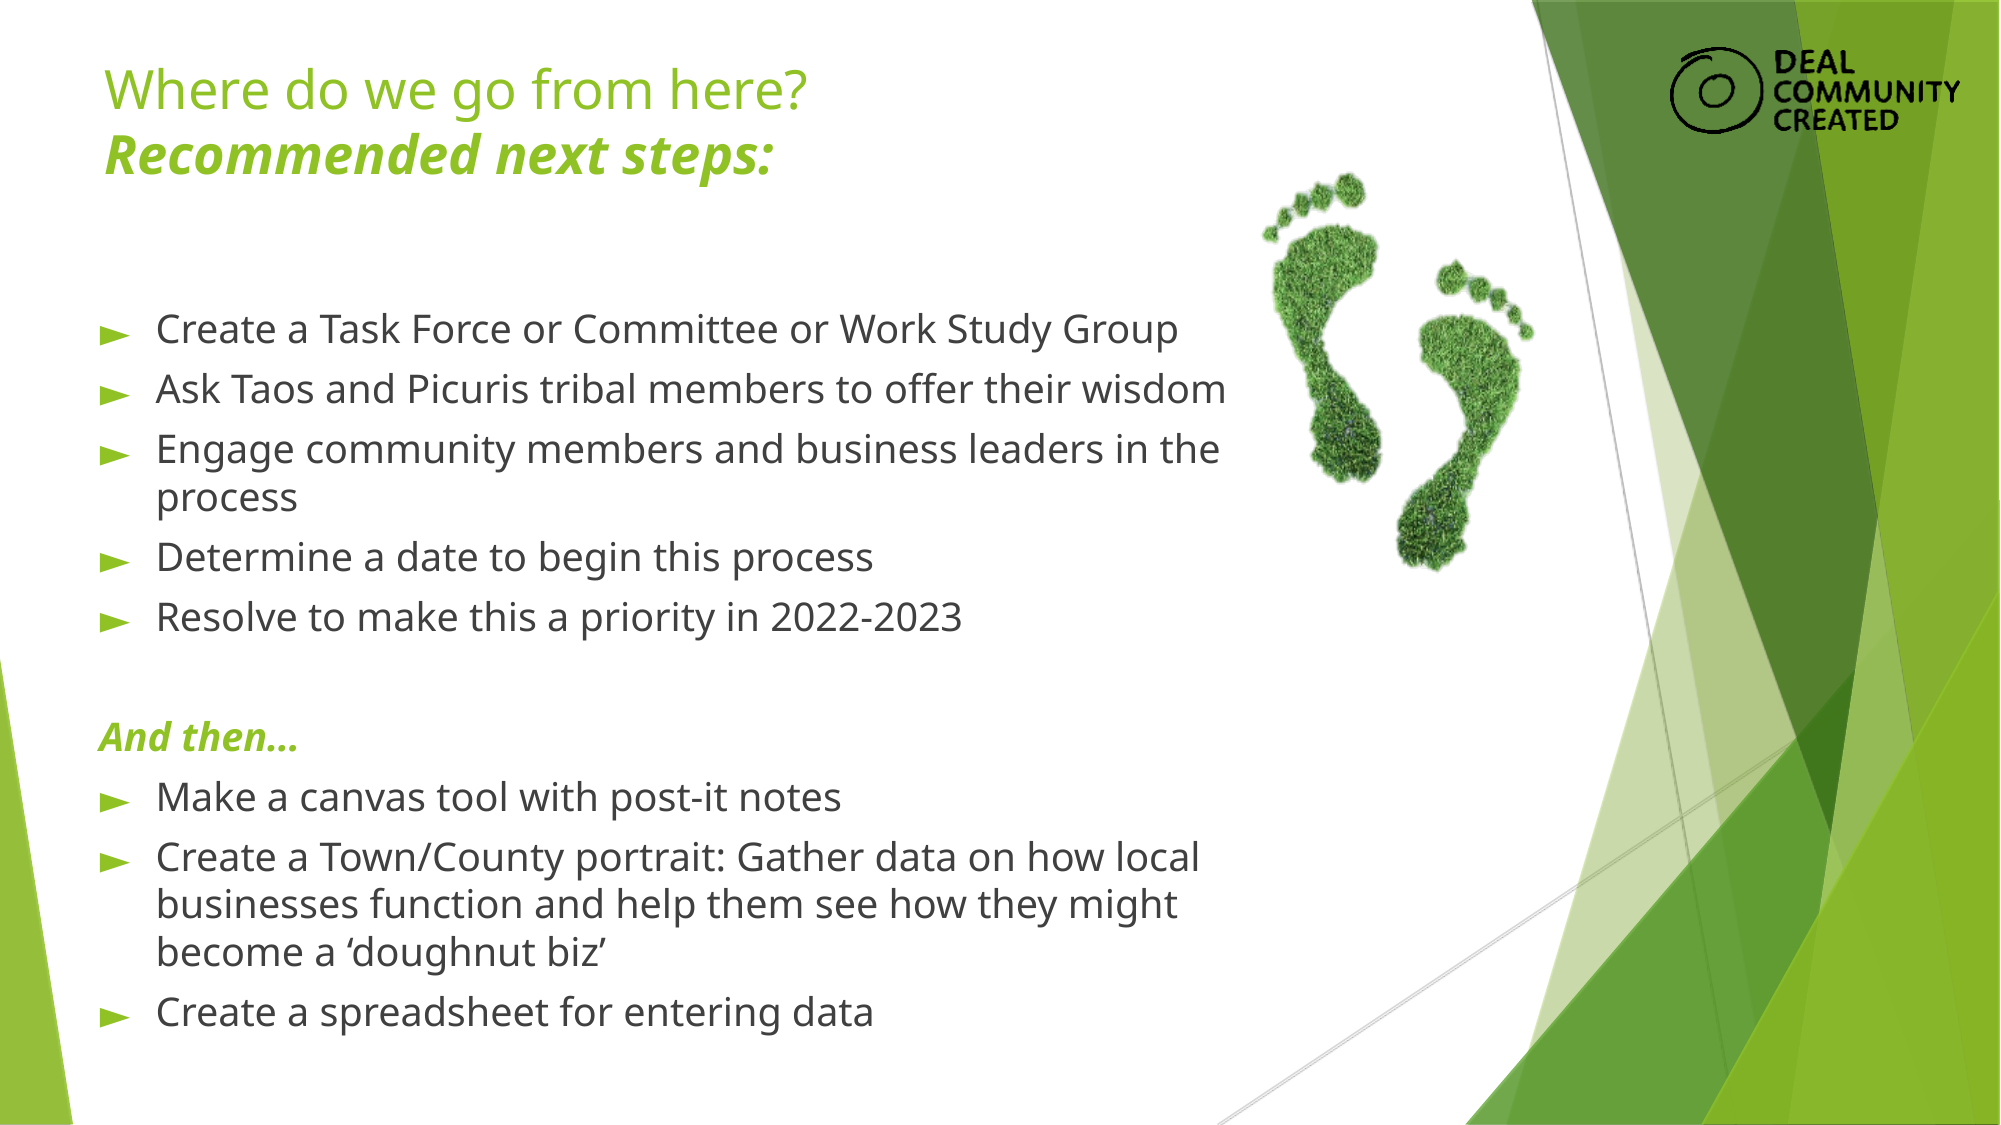

Where do we go from here?
Recommended next steps:
Create a Task Force or Committee or Work Study Group
Ask Taos and Picuris tribal members to offer their wisdom
Engage community members and business leaders in the process
Determine a date to begin this process
Resolve to make this a priority in 2022-2023
And then…
Make a canvas tool with post-it notes
Create a Town/County portrait: Gather data on how local businesses function and help them see how they might become a ‘doughnut biz’
Create a spreadsheet for entering data